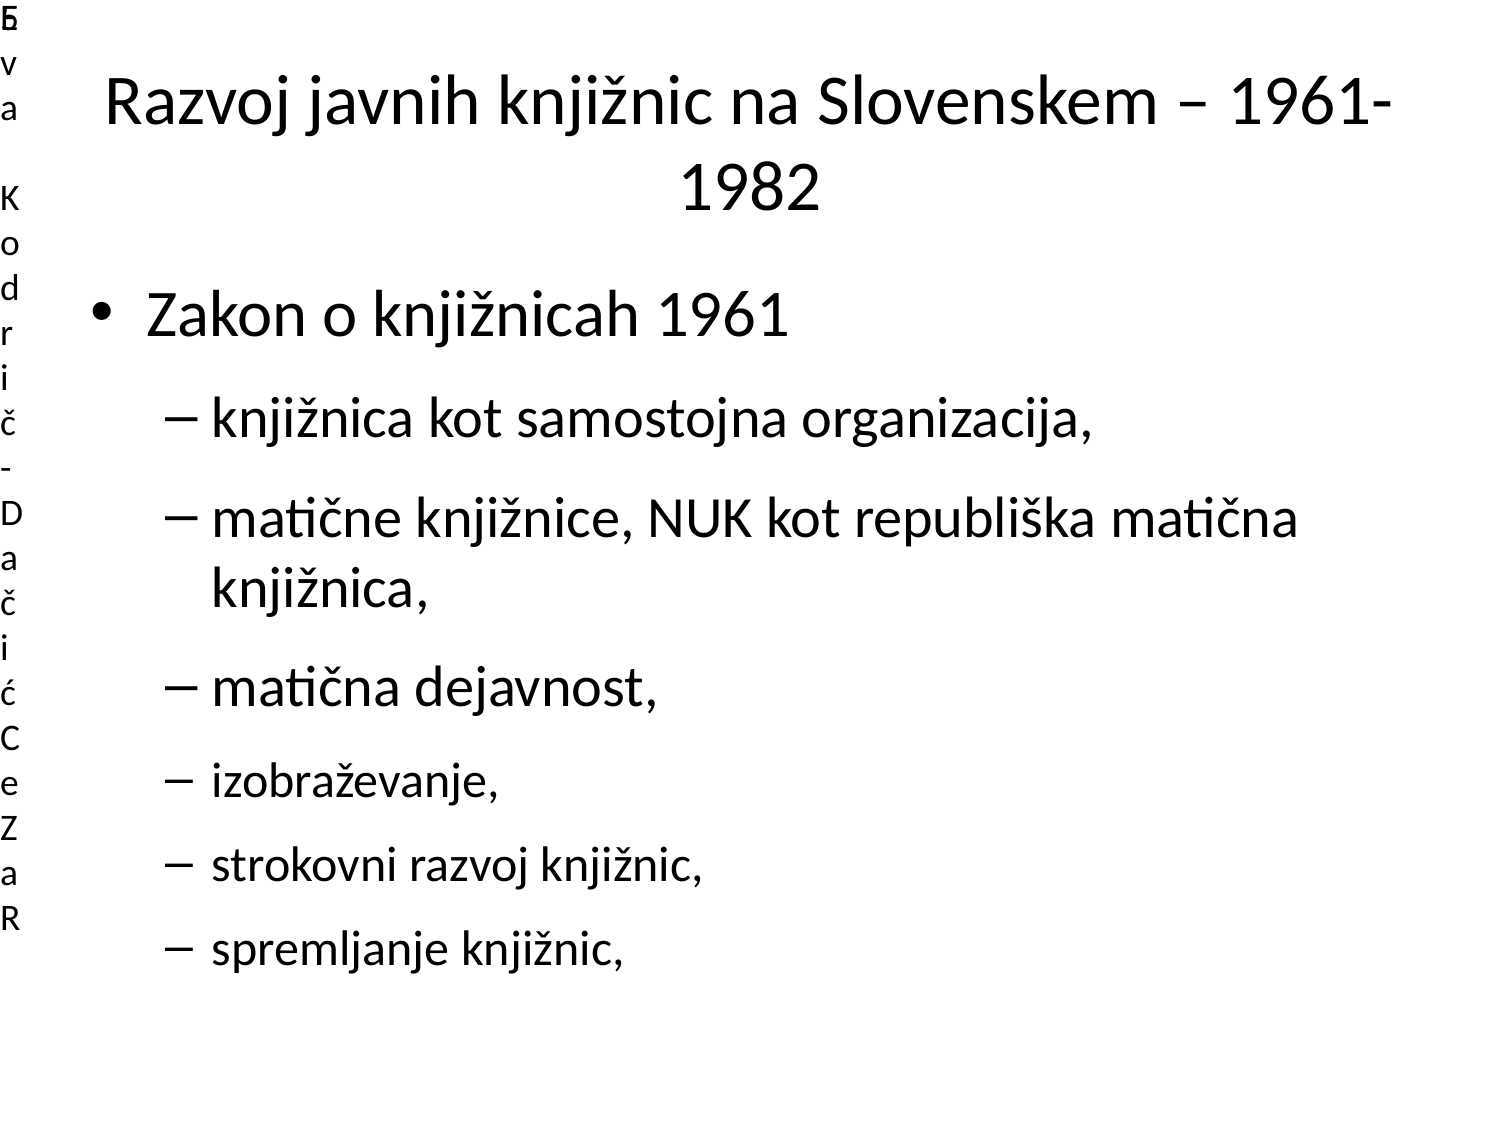

Eva Kodrič-Dačić
CeZaR
# Razvoj javnih knjižnic na Slovenskem – 1961-1982
Zakon o knjižnicah 1961
knjižnica kot samostojna organizacija,
matične knjižnice, NUK kot republiška matična knjižnica,
matična dejavnost,
izobraževanje,
strokovni razvoj knjižnic,
spremljanje knjižnic,